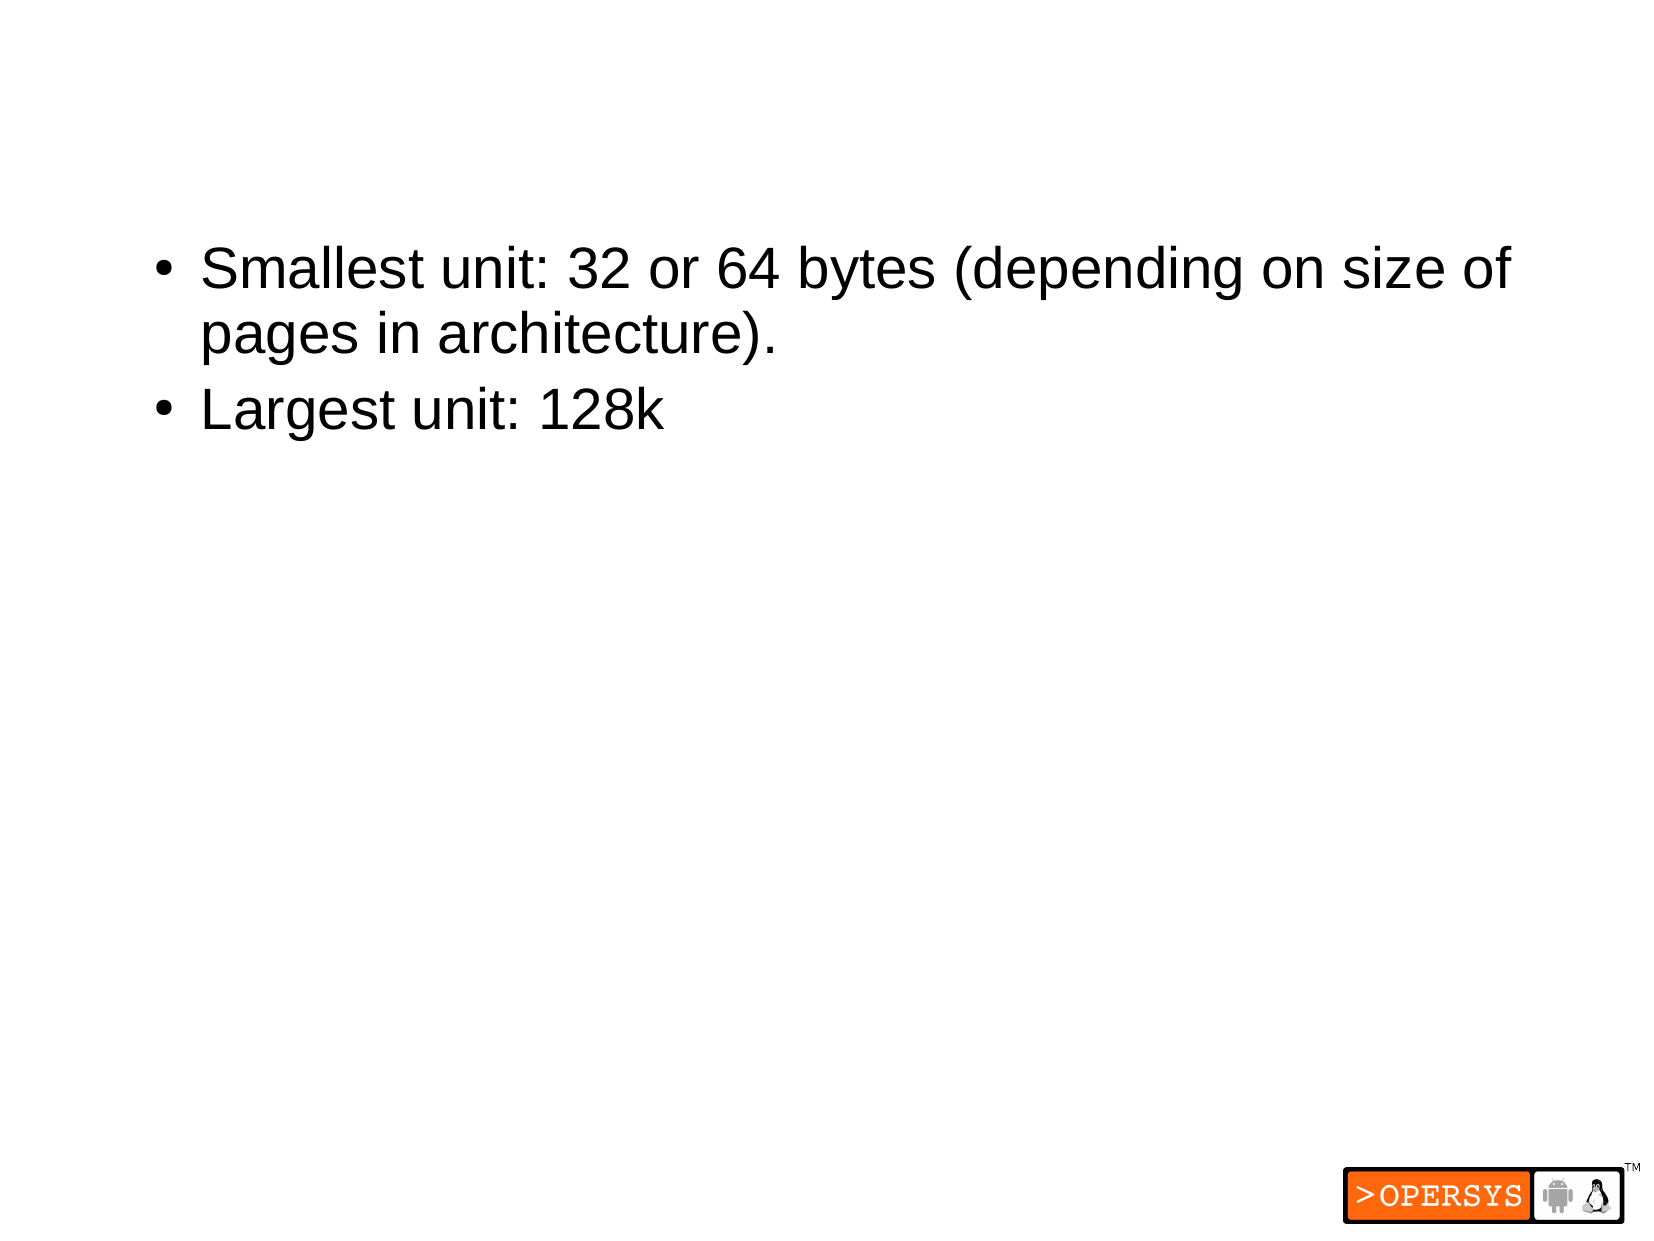

# Smallest unit: 32 or 64 bytes (depending on size of pages in architecture).
Largest unit: 128k